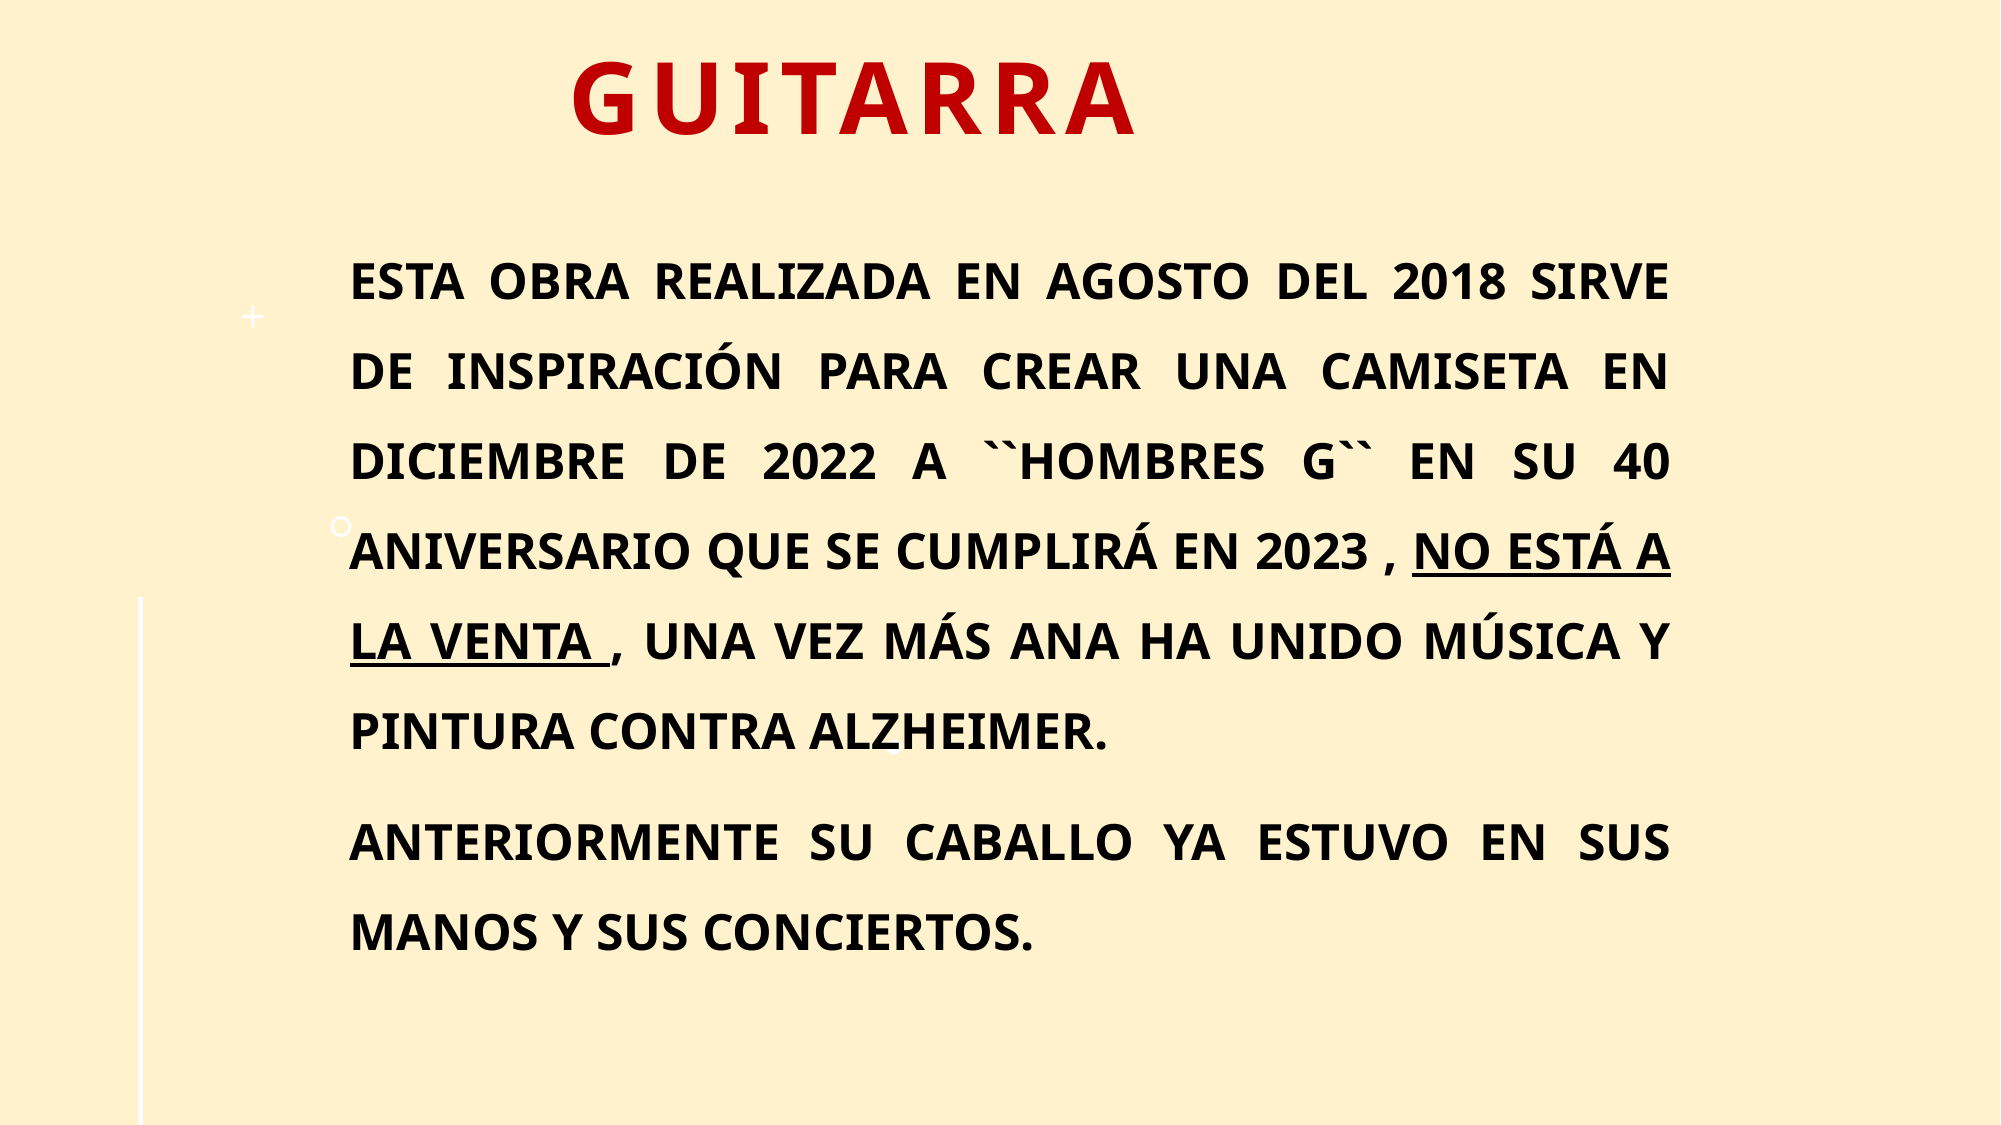

# GUITARRA
ESTA OBRA REALIZADA EN AGOSTO DEL 2018 SIRVE DE INSPIRACIÓN PARA CREAR UNA CAMISETA EN DICIEMBRE DE 2022 A ``HOMBRES G`` EN SU 40 ANIVERSARIO QUE SE CUMPLIRÁ EN 2023 , NO ESTÁ A LA VENTA , UNA VEZ MÁS ANA HA UNIDO MÚSICA Y PINTURA CONTRA ALZHEIMER.
ANTERIORMENTE SU CABALLO YA ESTUVO EN SUS MANOS Y SUS CONCIERTOS.